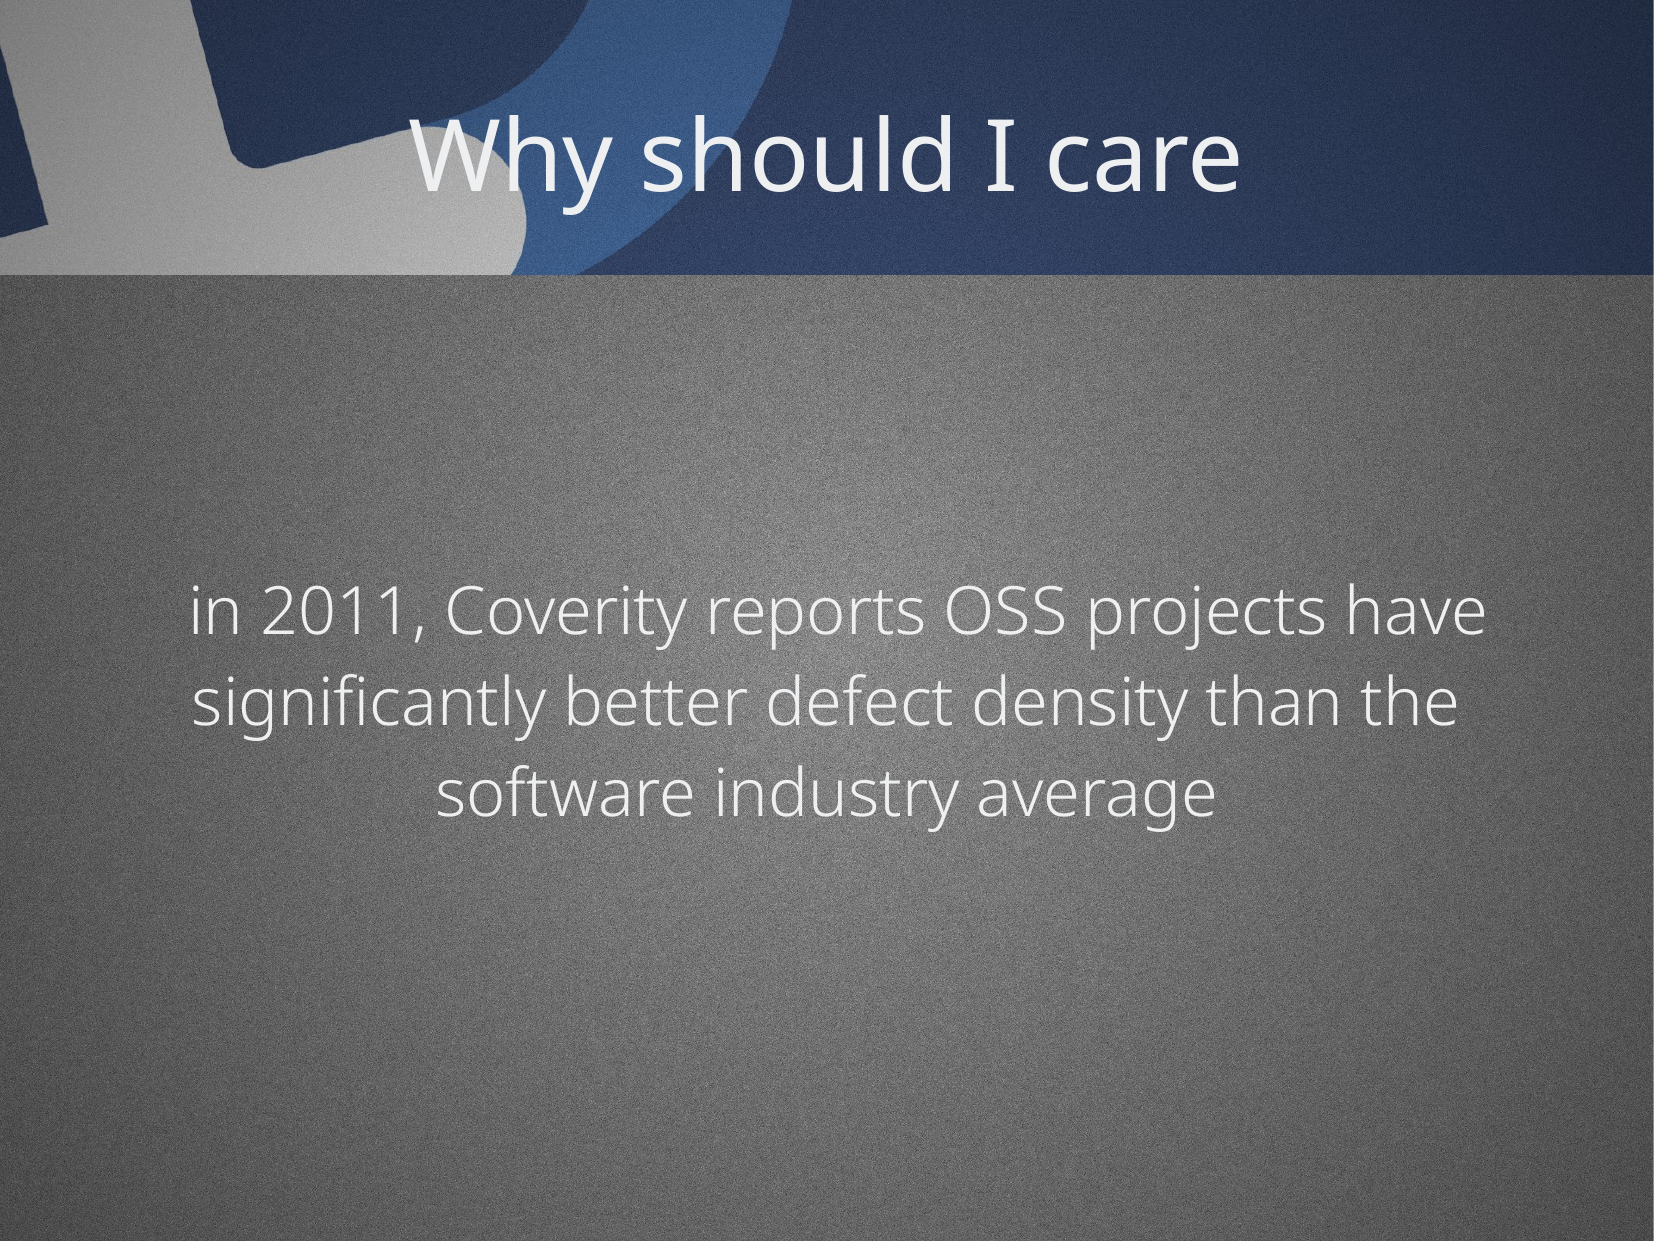

# Why should I care
in 2011, Coverity reports OSS projects have significantly better defect density than the software industry average